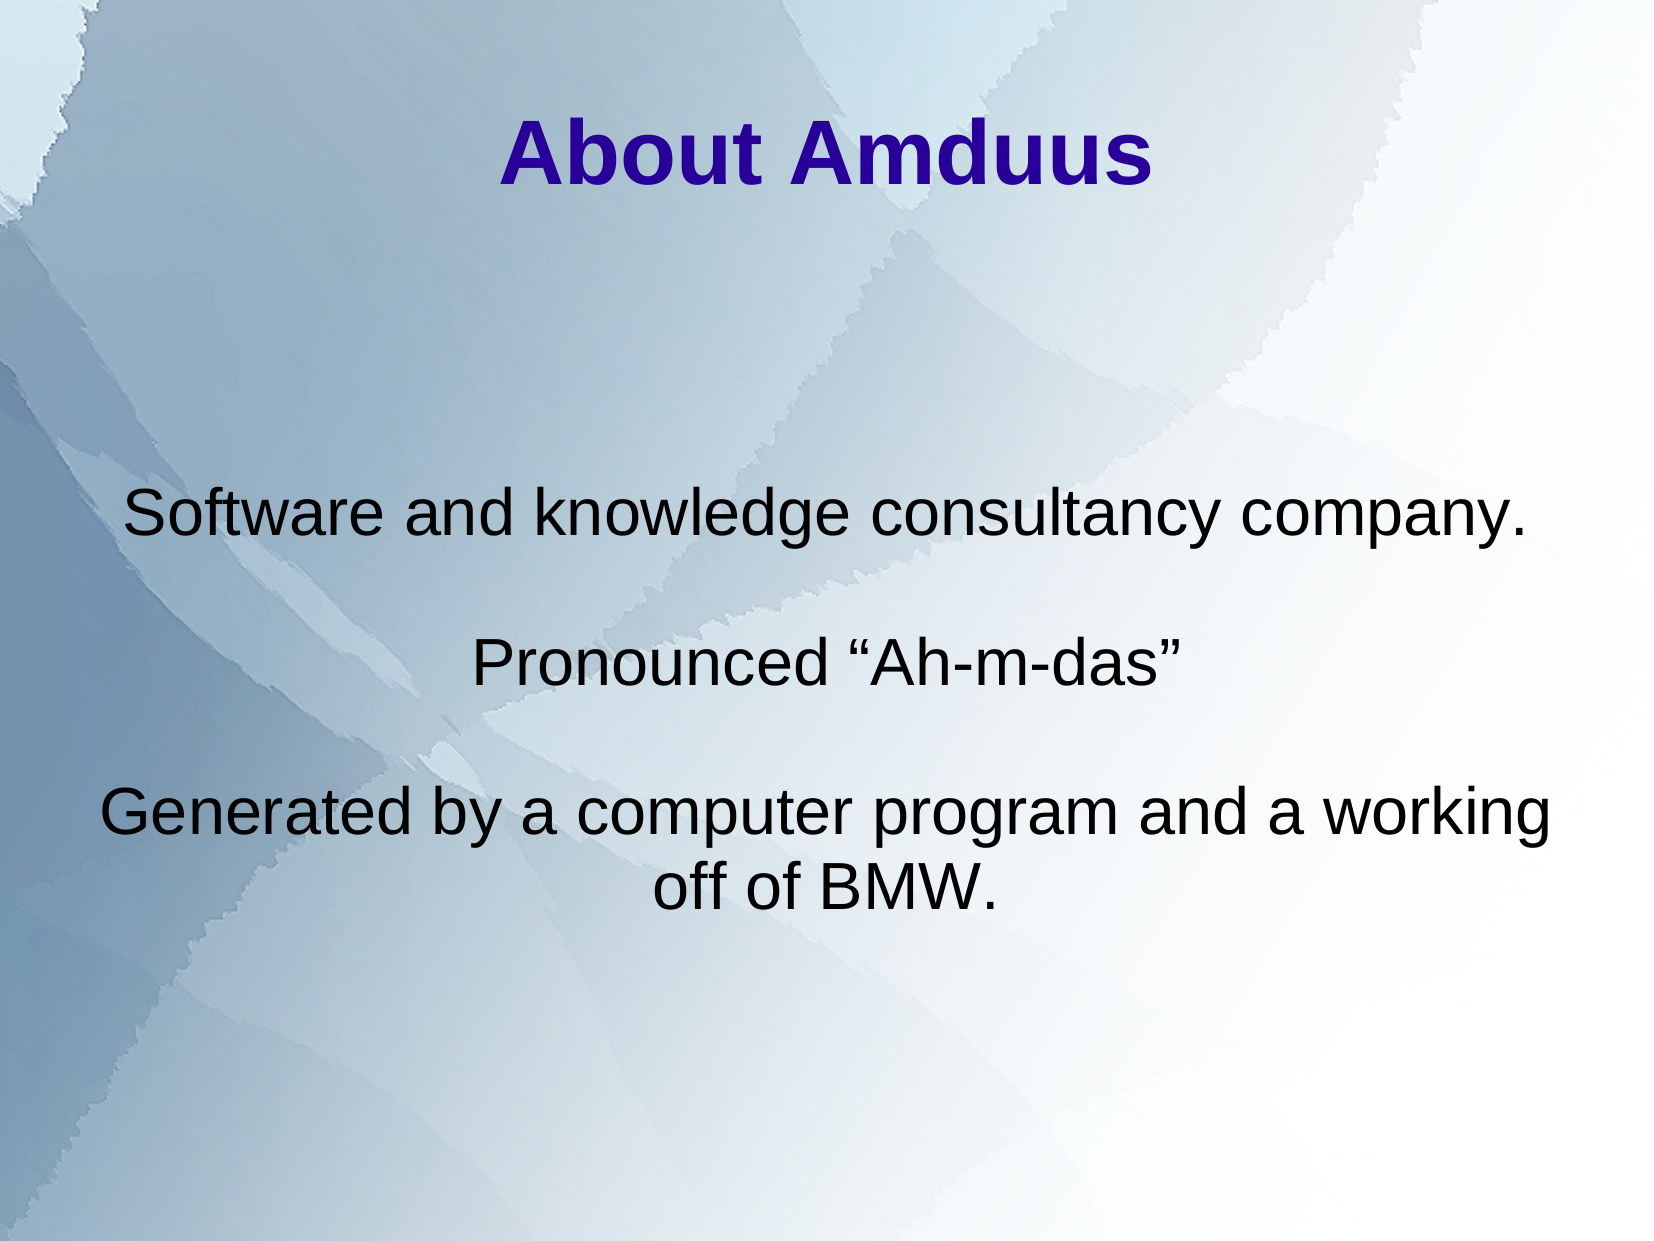

# About Amduus
Software and knowledge consultancy company.
Pronounced “Ah-m-das”
Generated by a computer program and a working off of BMW.